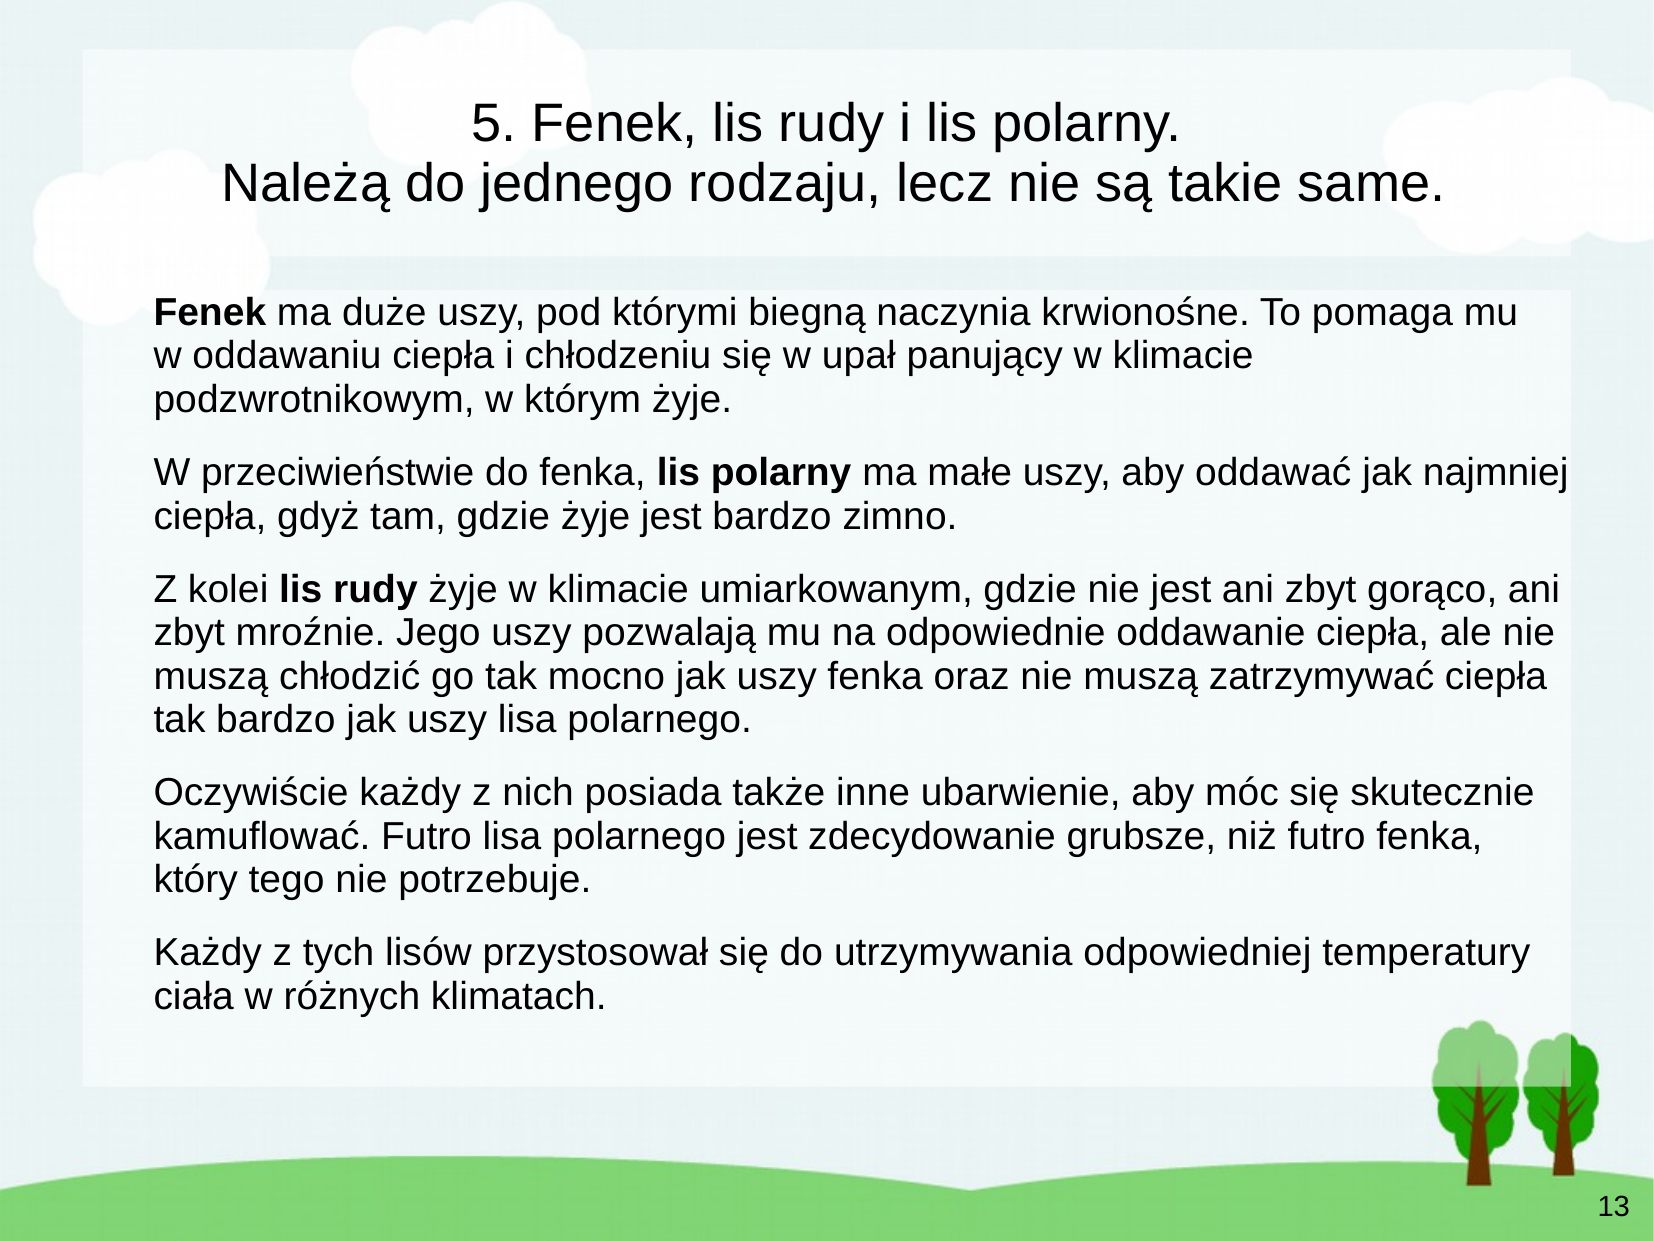

# 5. Fenek, lis rudy i lis polarny. Należą do jednego rodzaju, lecz nie są takie same.
Fenek ma duże uszy, pod którymi biegną naczynia krwionośne. To pomaga mu
w oddawaniu ciepła i chłodzeniu się w upał panujący w klimacie podzwrotnikowym, w którym żyje.
W przeciwieństwie do fenka, lis polarny ma małe uszy, aby oddawać jak najmniej ciepła, gdyż tam, gdzie żyje jest bardzo zimno.
Z kolei lis rudy żyje w klimacie umiarkowanym, gdzie nie jest ani zbyt gorąco, ani zbyt mroźnie. Jego uszy pozwalają mu na odpowiednie oddawanie ciepła, ale nie muszą chłodzić go tak mocno jak uszy fenka oraz nie muszą zatrzymywać ciepła tak bardzo jak uszy lisa polarnego.
Oczywiście każdy z nich posiada także inne ubarwienie, aby móc się skutecznie kamuflować. Futro lisa polarnego jest zdecydowanie grubsze, niż futro fenka, który tego nie potrzebuje.
Każdy z tych lisów przystosował się do utrzymywania odpowiedniej temperatury ciała w różnych klimatach.
13